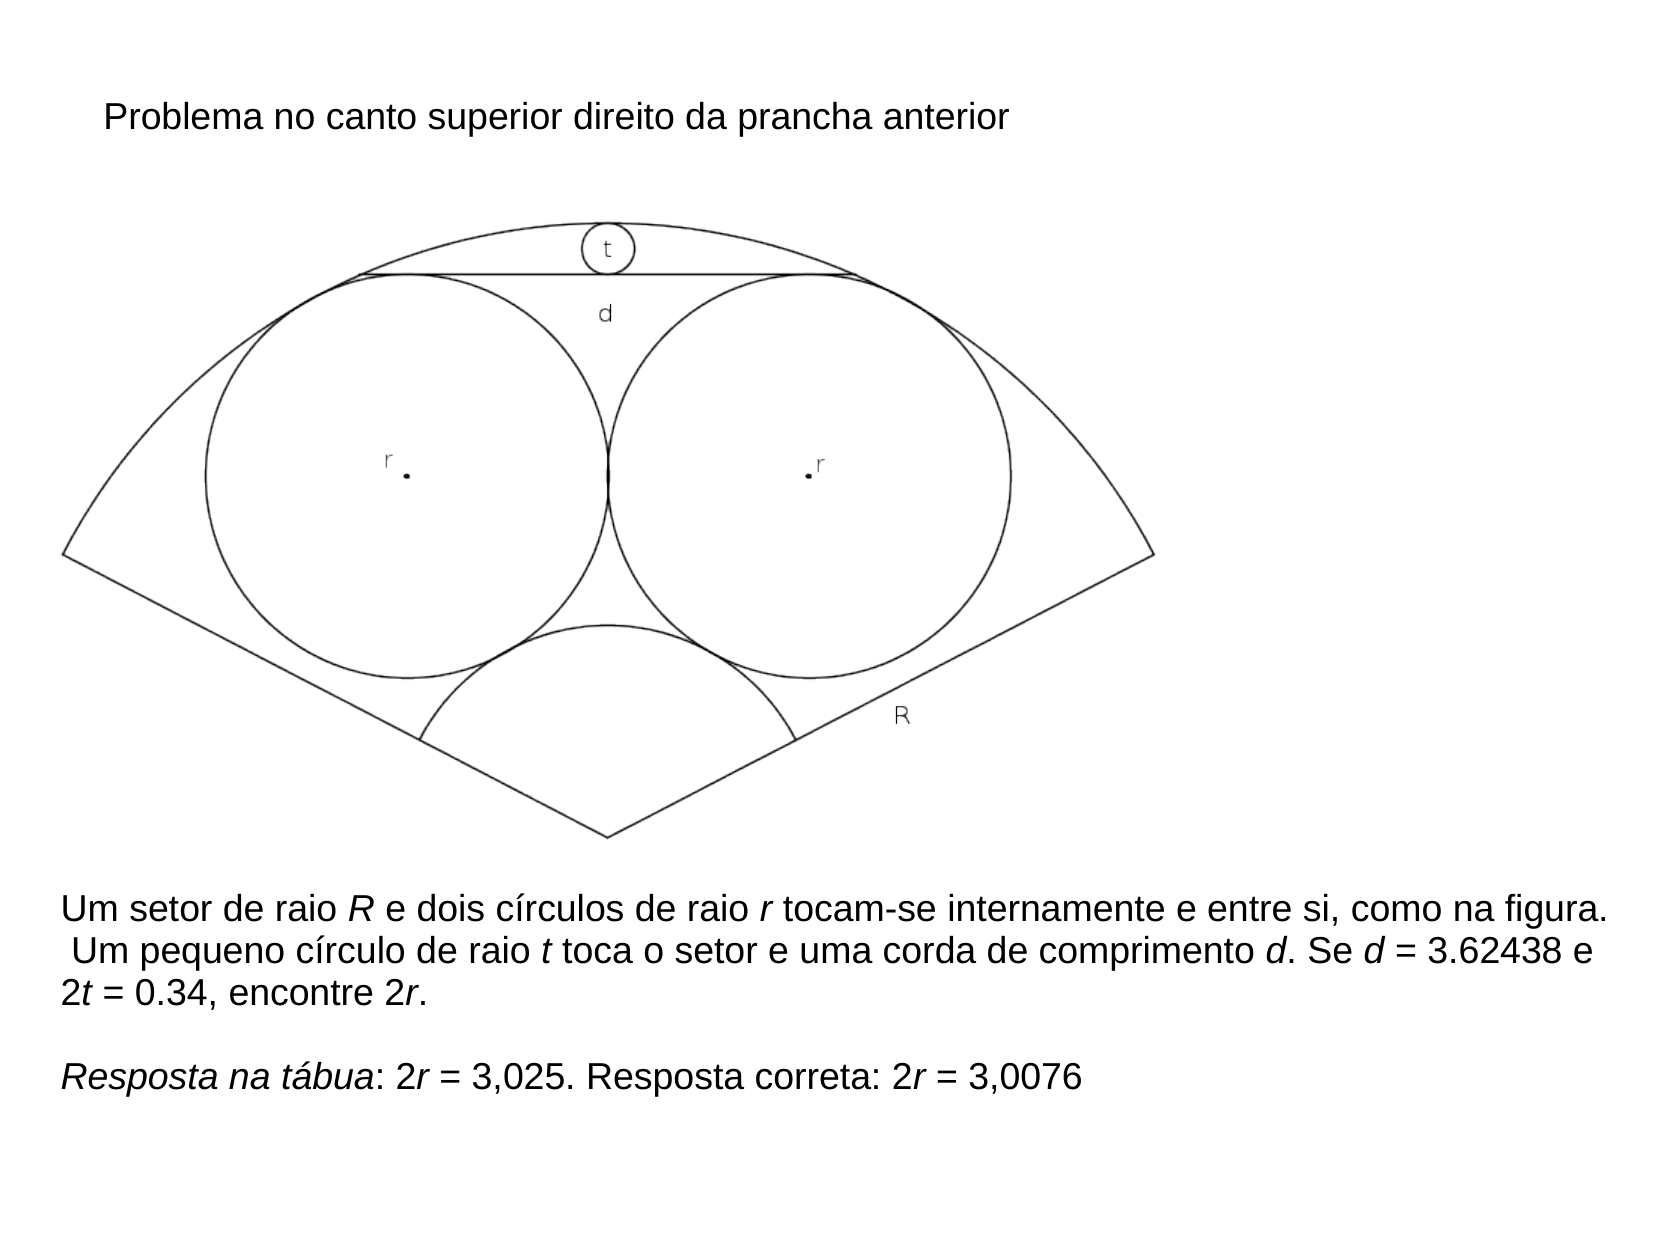

Problema no canto superior direito da prancha anterior
Um setor de raio R e dois círculos de raio r tocam-se internamente e entre si, como na figura.
 Um pequeno círculo de raio t toca o setor e uma corda de comprimento d. Se d = 3.62438 e
2t = 0.34, encontre 2r.
Resposta na tábua: 2r = 3,025. Resposta correta: 2r = 3,0076